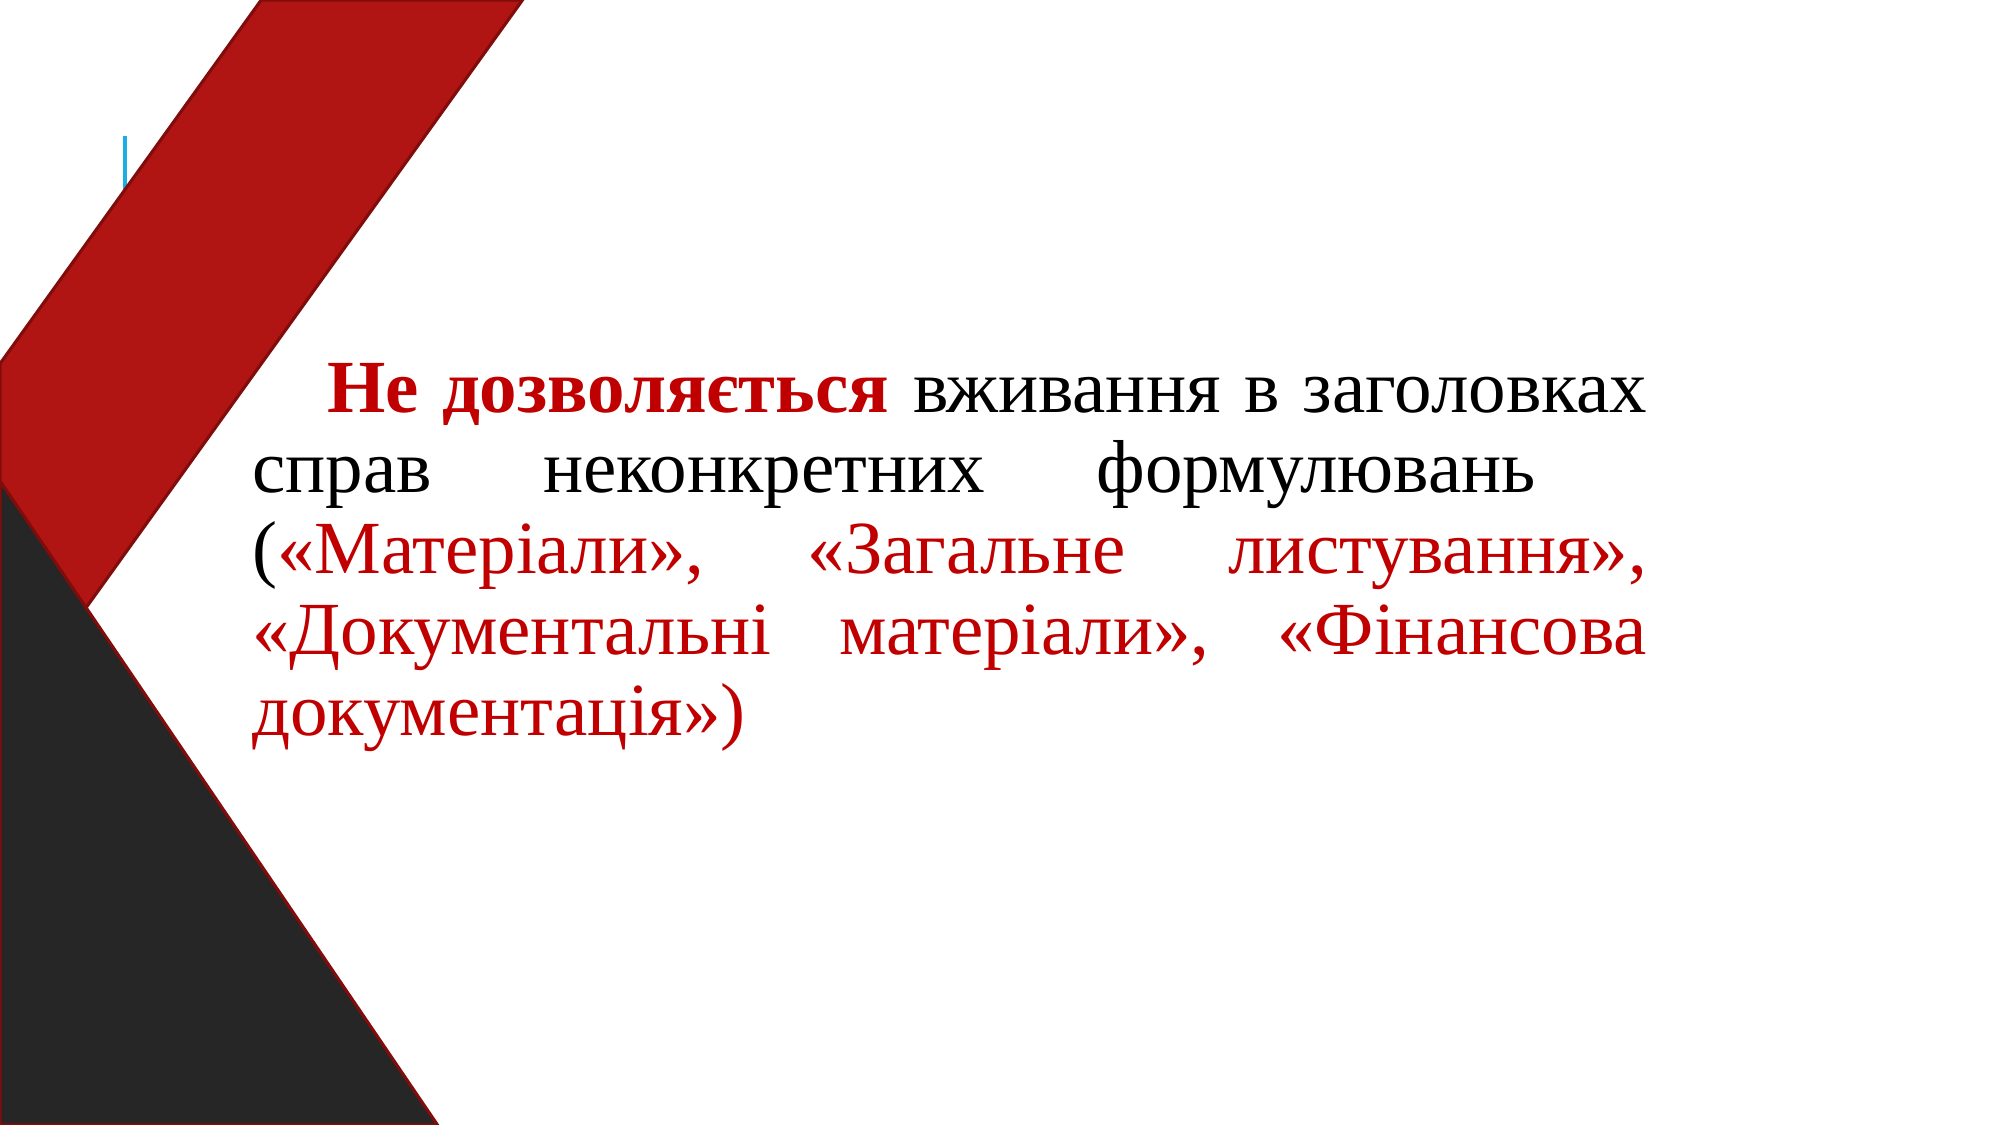

# Не дозволяється вживання в заголовках справ неконкретних формулювань («Матеріали», «Загальне листування», «Документальні матеріали», «Фінансова документація»)